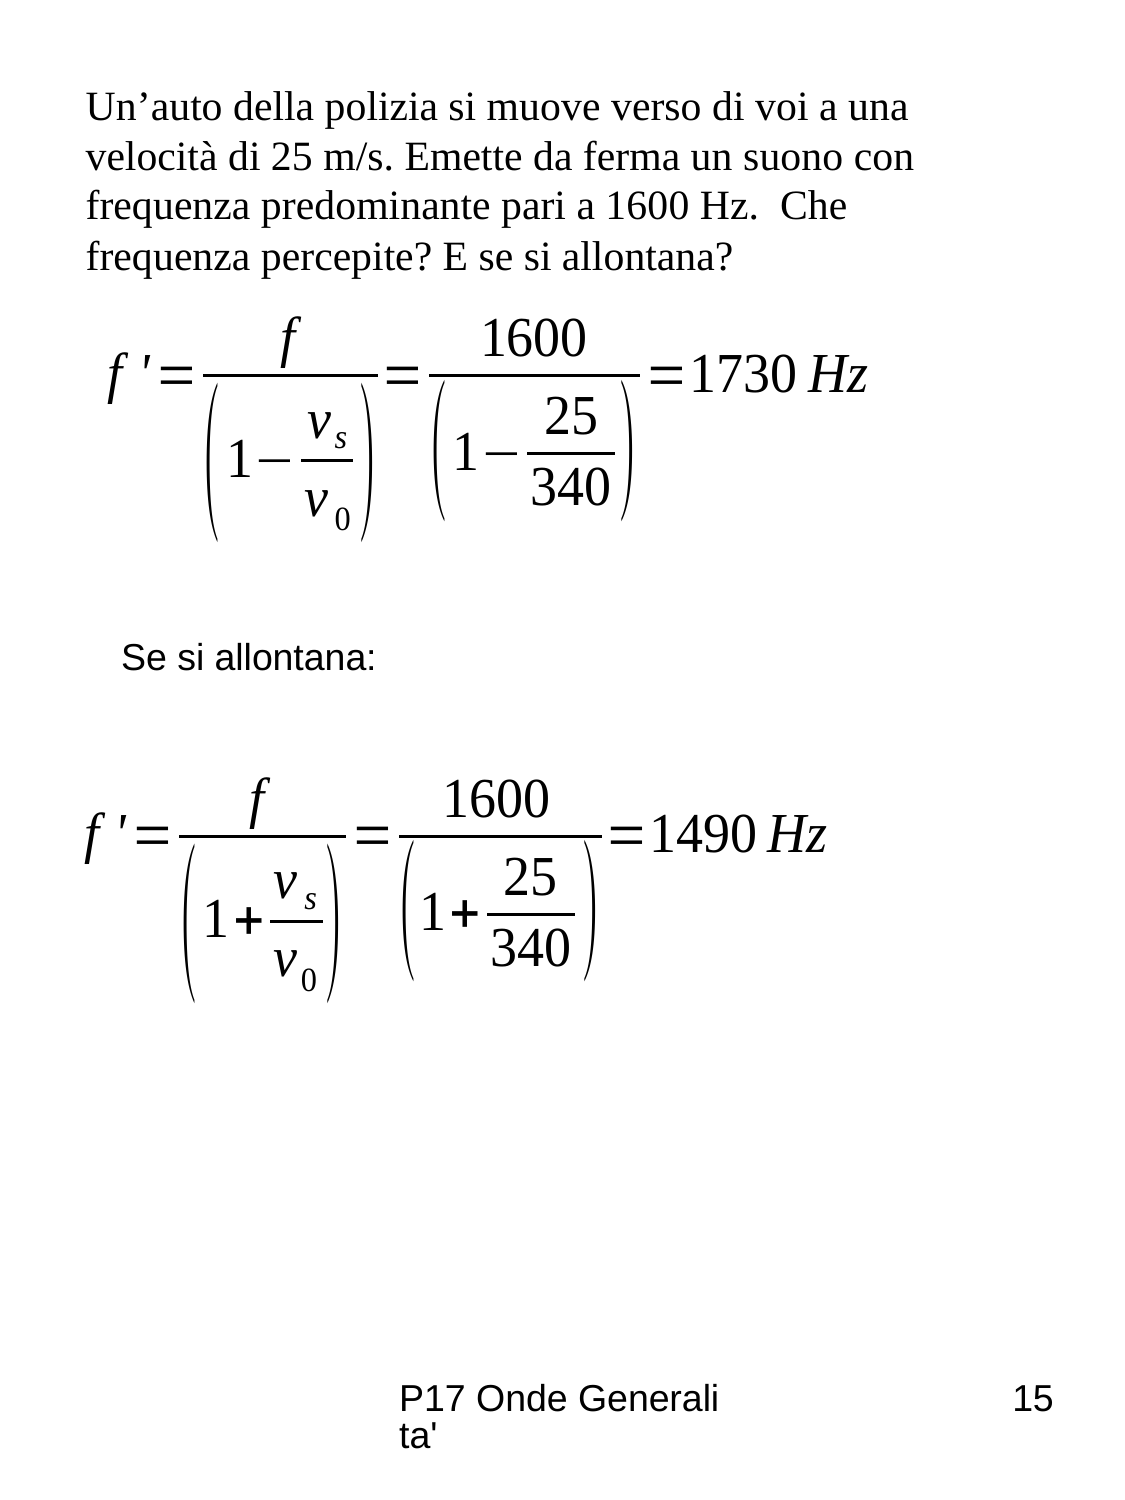

Un’auto della polizia si muove verso di voi a una velocità di 25 m/s. Emette da ferma un suono con frequenza predominante pari a 1600 Hz. Che frequenza percepite? E se si allontana?
Se si allontana:
P17 Onde Generalita'
15